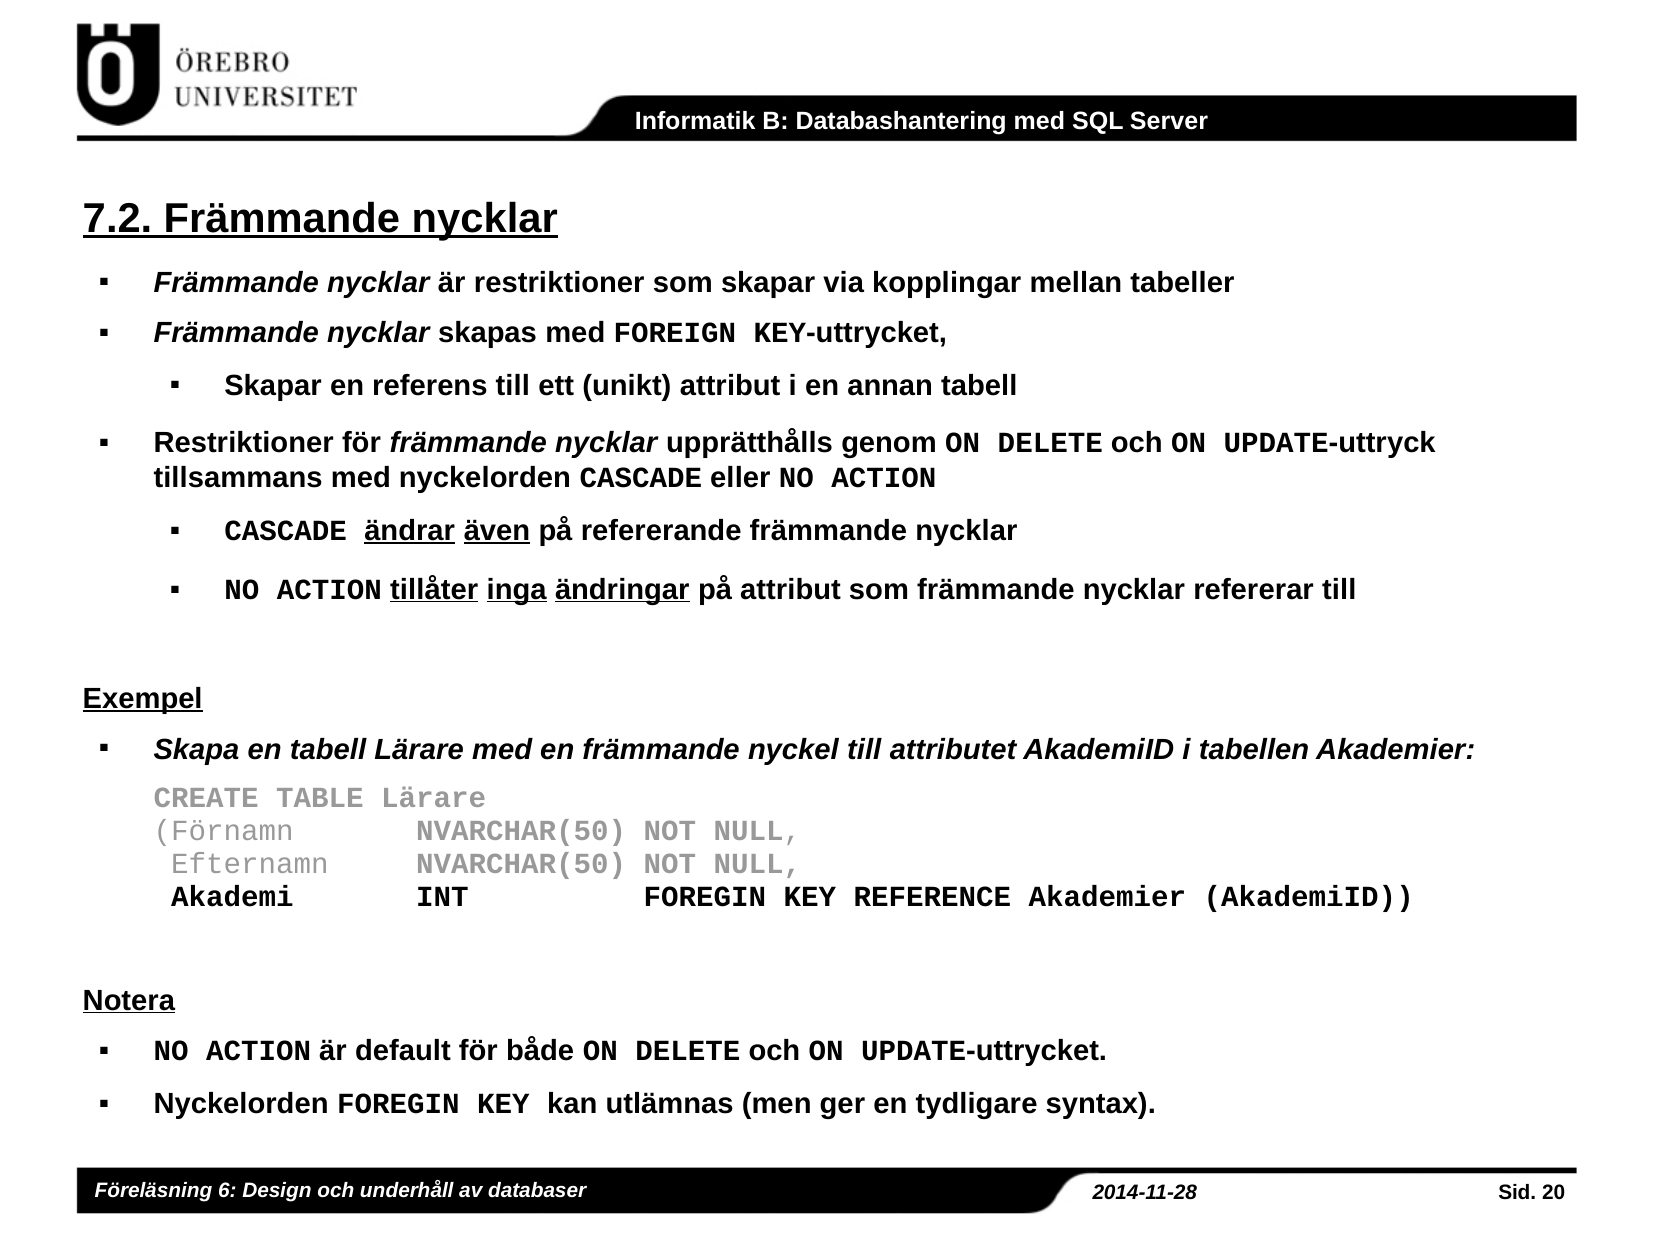

# 7.2. Främmande nycklar
Främmande nycklar är restriktioner som skapar via kopplingar mellan tabeller
Främmande nycklar skapas med FOREIGN KEY-uttrycket,
Skapar en referens till ett (unikt) attribut i en annan tabell
Restriktioner för främmande nycklar upprätthålls genom ON DELETE och ON UPDATE-uttryck tillsammans med nyckelorden CASCADE eller NO ACTION
CASCADE ändrar även på refererande främmande nycklar
NO ACTION tillåter inga ändringar på attribut som främmande nycklar refererar till
Exempel
Skapa en tabell Lärare med en främmande nyckel till attributet AkademiID i tabellen Akademier:
CREATE TABLE Lärare
(Förnamn NVARCHAR(50) NOT NULL,
 Efternamn NVARCHAR(50) NOT NULL,
 Akademi INT FOREGIN KEY REFERENCE Akademier (AkademiID))
Notera
NO ACTION är default för både ON DELETE och ON UPDATE-uttrycket.
Nyckelorden FOREGIN KEY kan utlämnas (men ger en tydligare syntax).
Föreläsning 6: Design och underhåll av databaser
2014-11-28
20